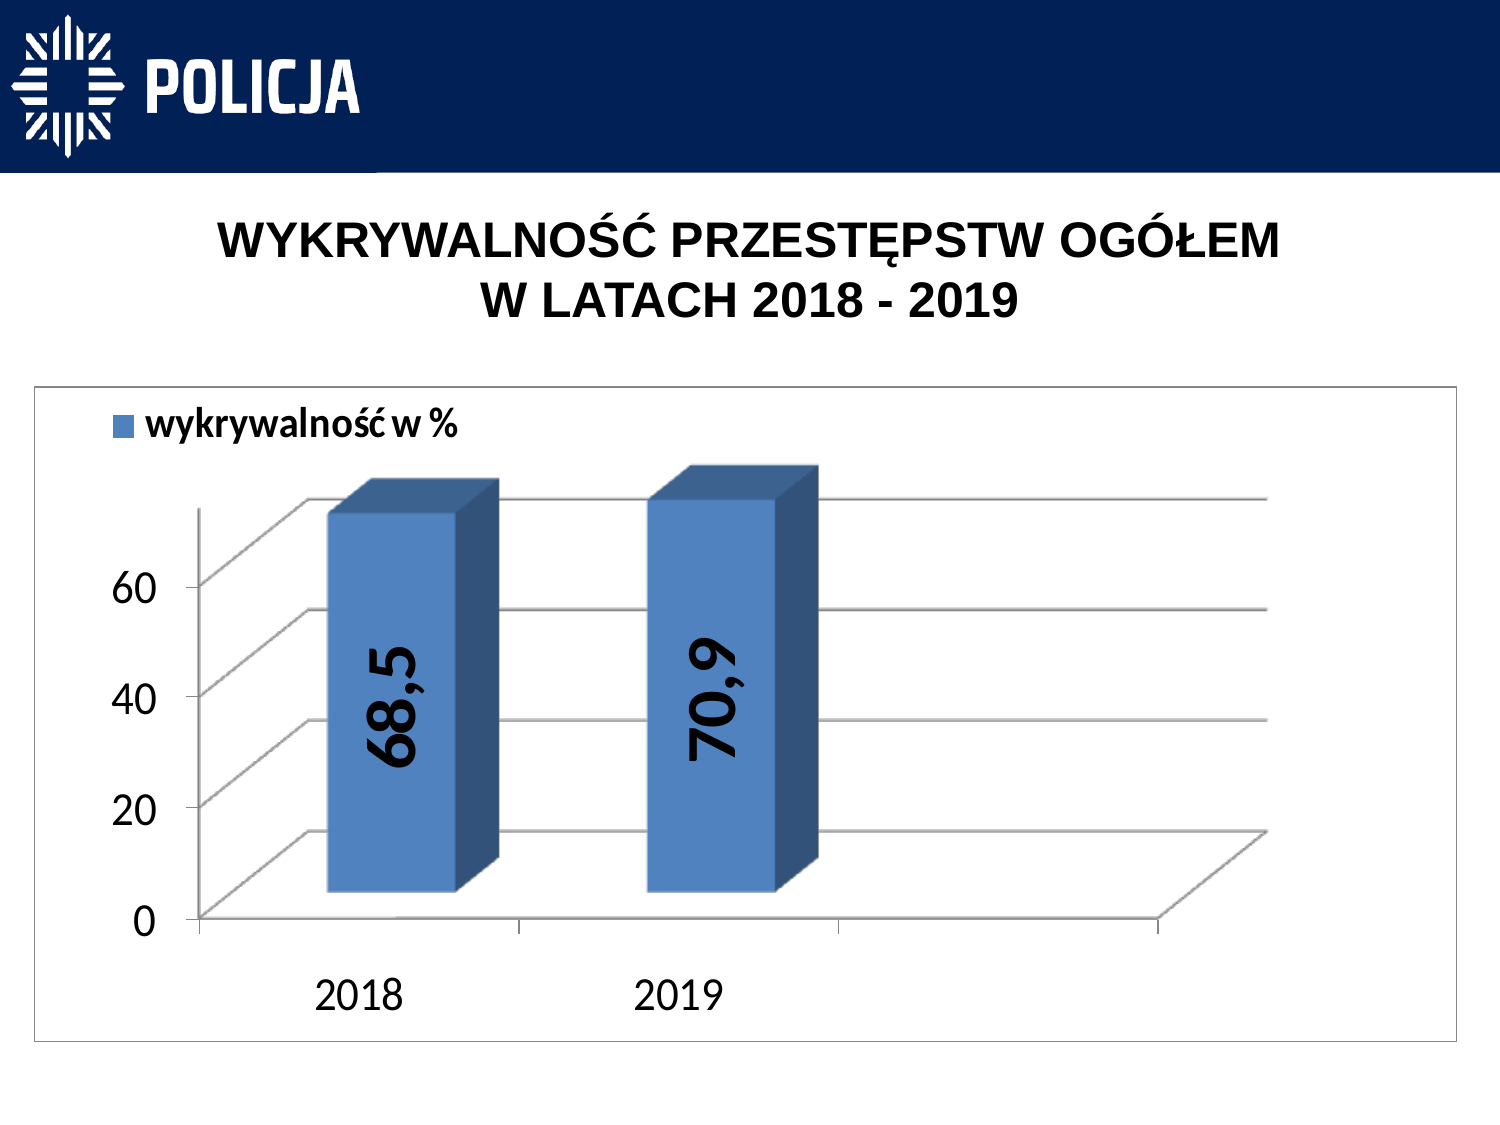

WYKRYWALNOŚĆ PRZESTĘPSTW OGÓŁEM
W LATACH 2018 - 2019